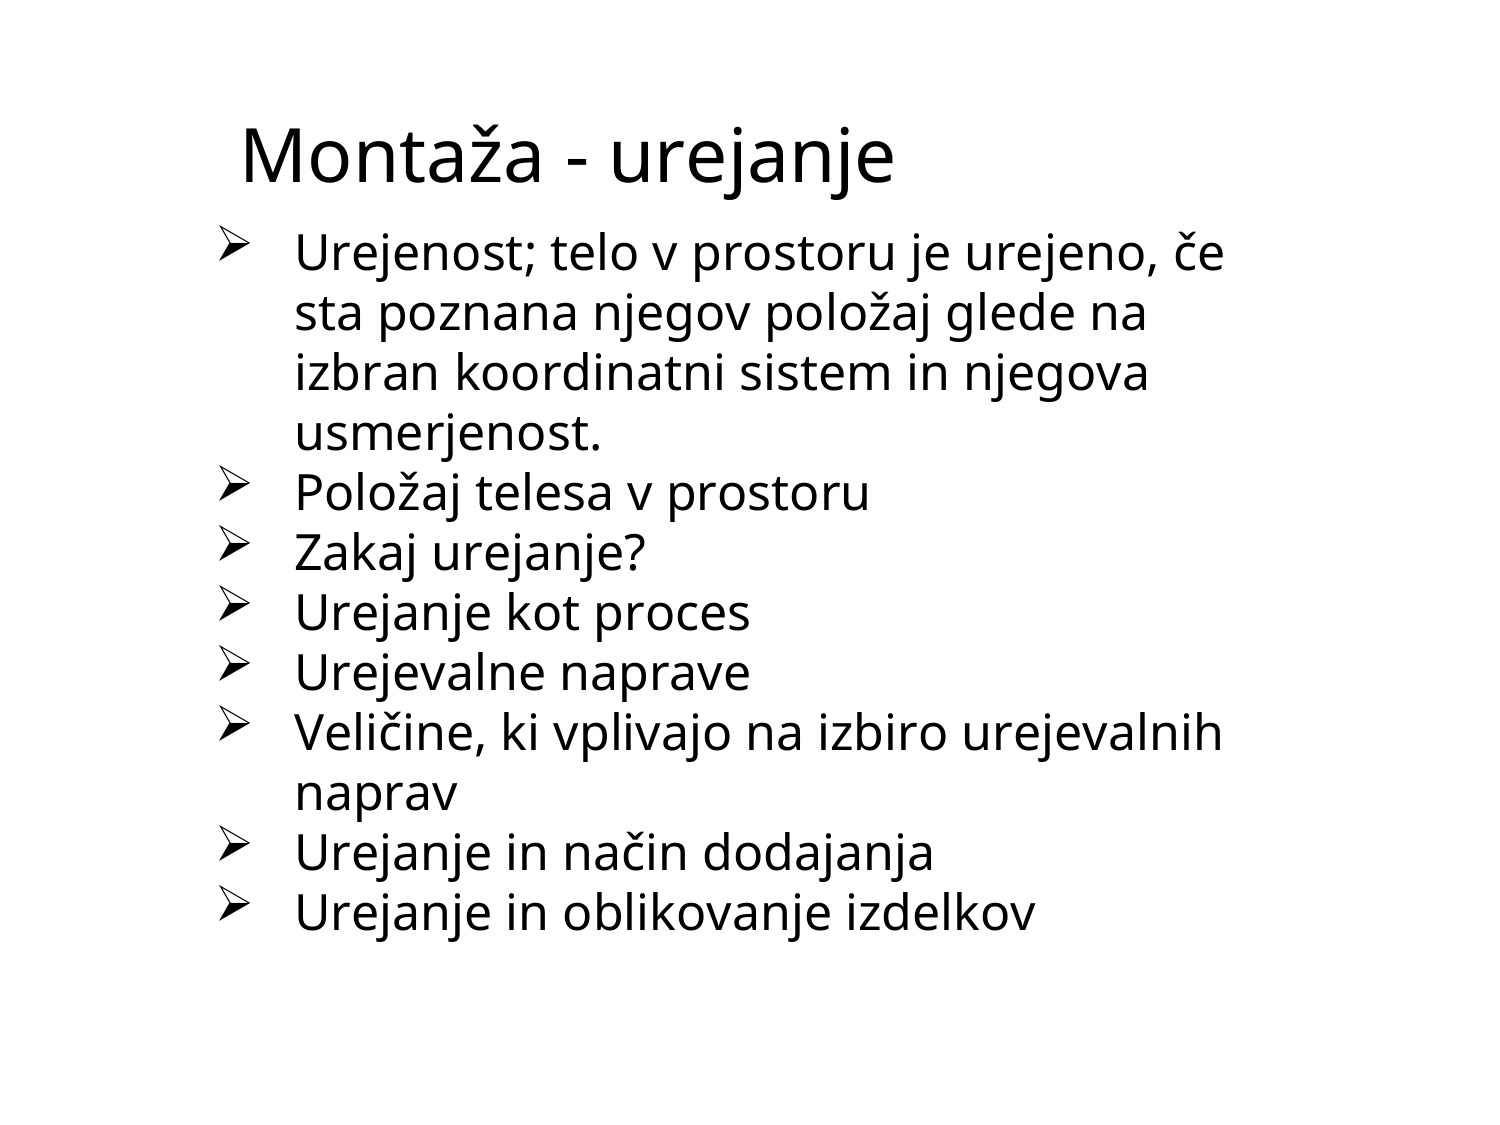

Montaža - urejanje
Urejenost; telo v prostoru je urejeno, če sta poznana njegov položaj glede na izbran koordinatni sistem in njegova usmerjenost.
Položaj telesa v prostoru
Zakaj urejanje?
Urejanje kot proces
Urejevalne naprave
Veličine, ki vplivajo na izbiro urejevalnih naprav
Urejanje in način dodajanja
Urejanje in oblikovanje izdelkov